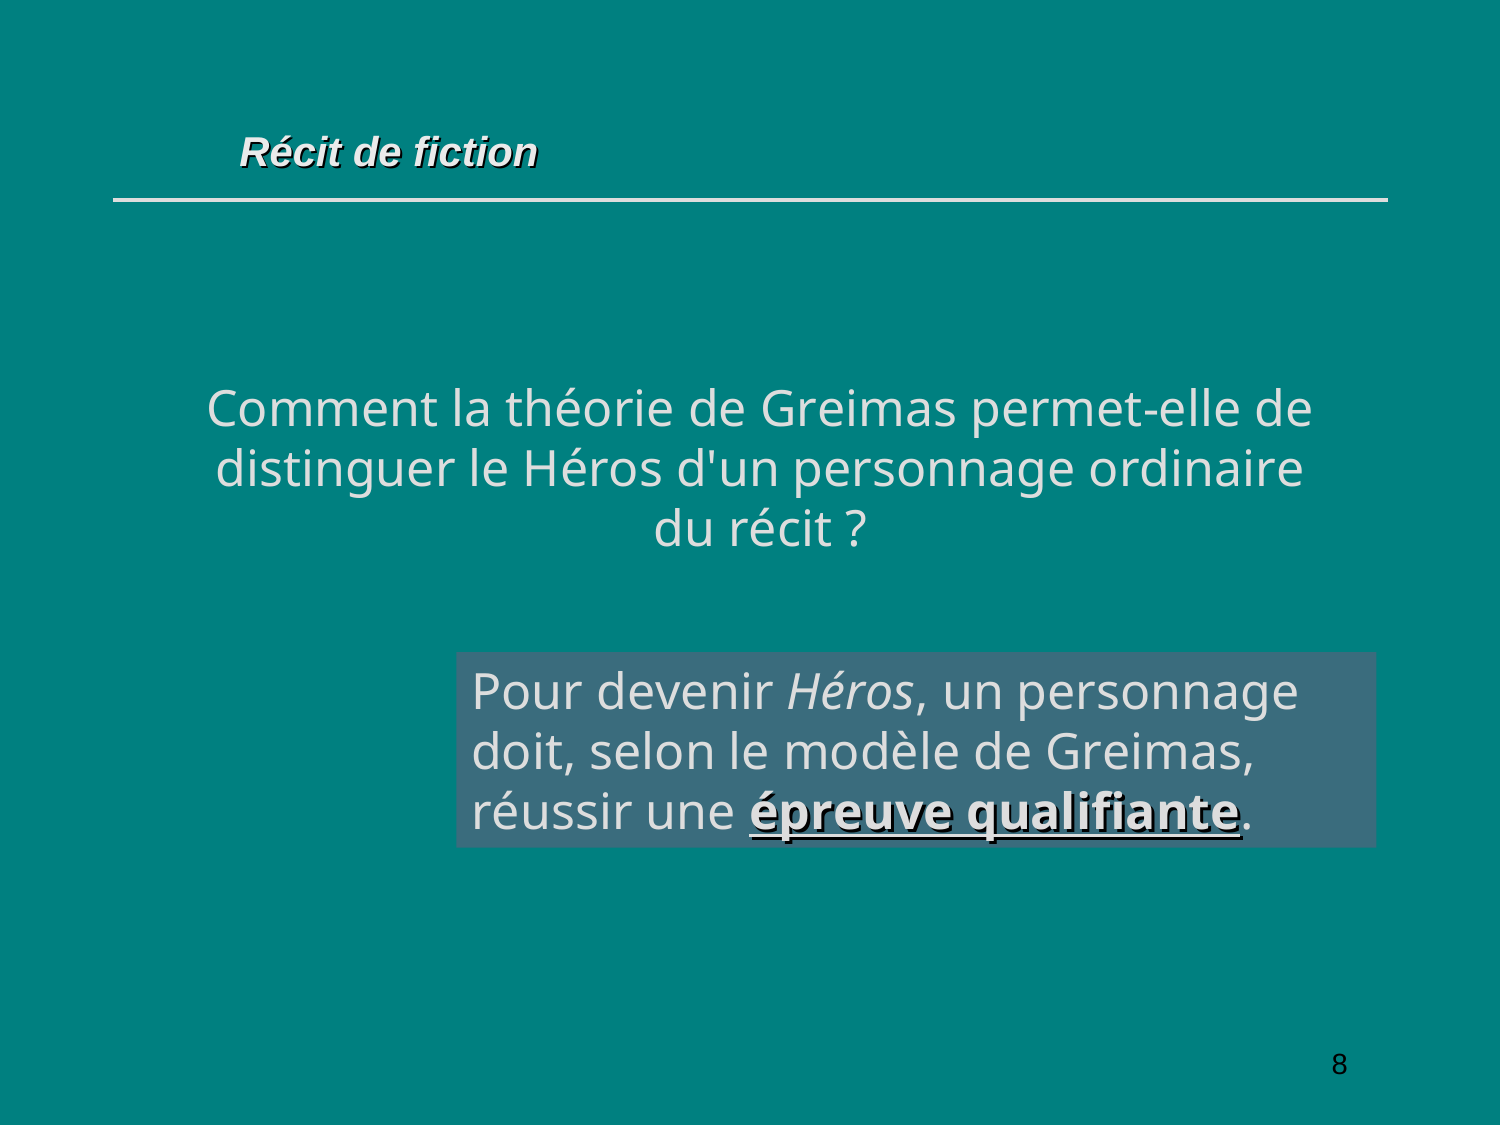

Récit de fiction
Comment la théorie de Greimas permet-elle de distinguer le Héros d'un personnage ordinaire du récit ?
Pour devenir Héros, un personnage doit, selon le modèle de Greimas, réussir une épreuve qualifiante.
8